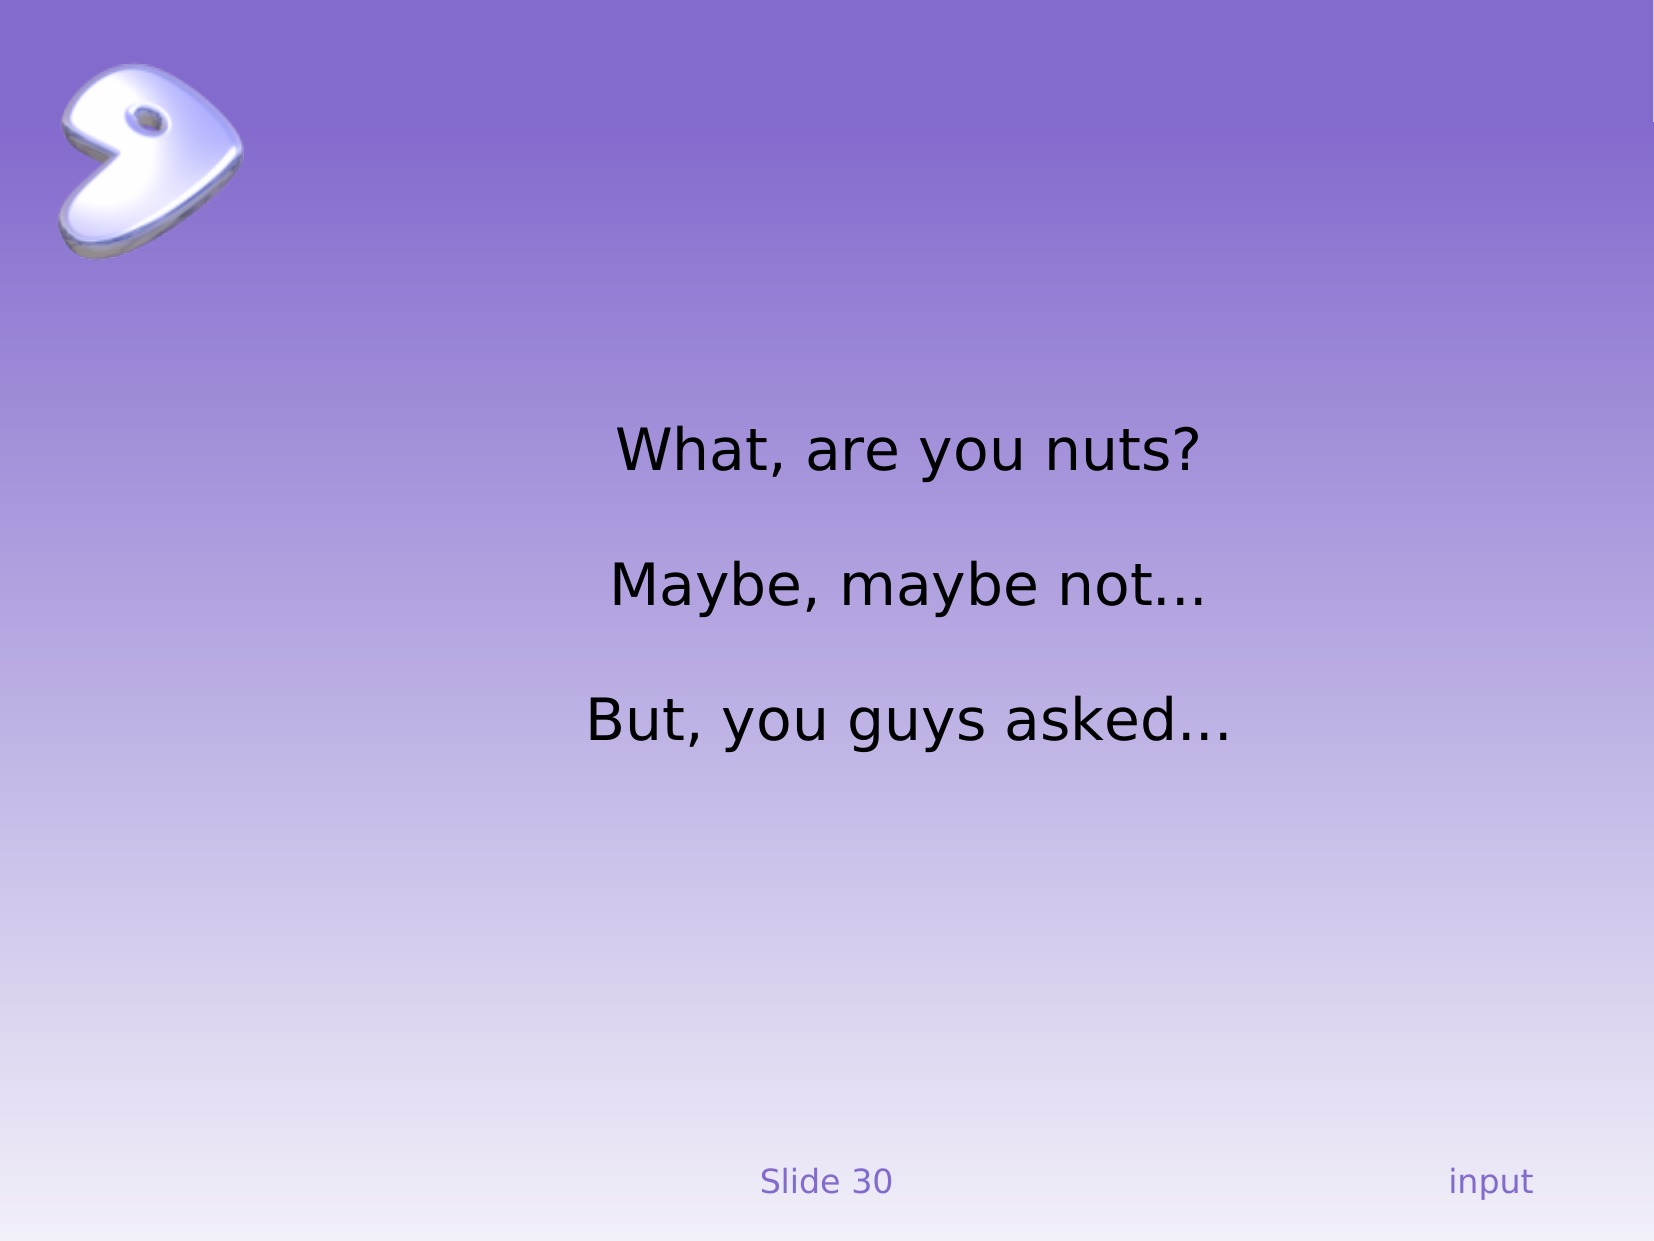

# What, are you nuts?
Maybe, maybe not...
But, you guys asked...